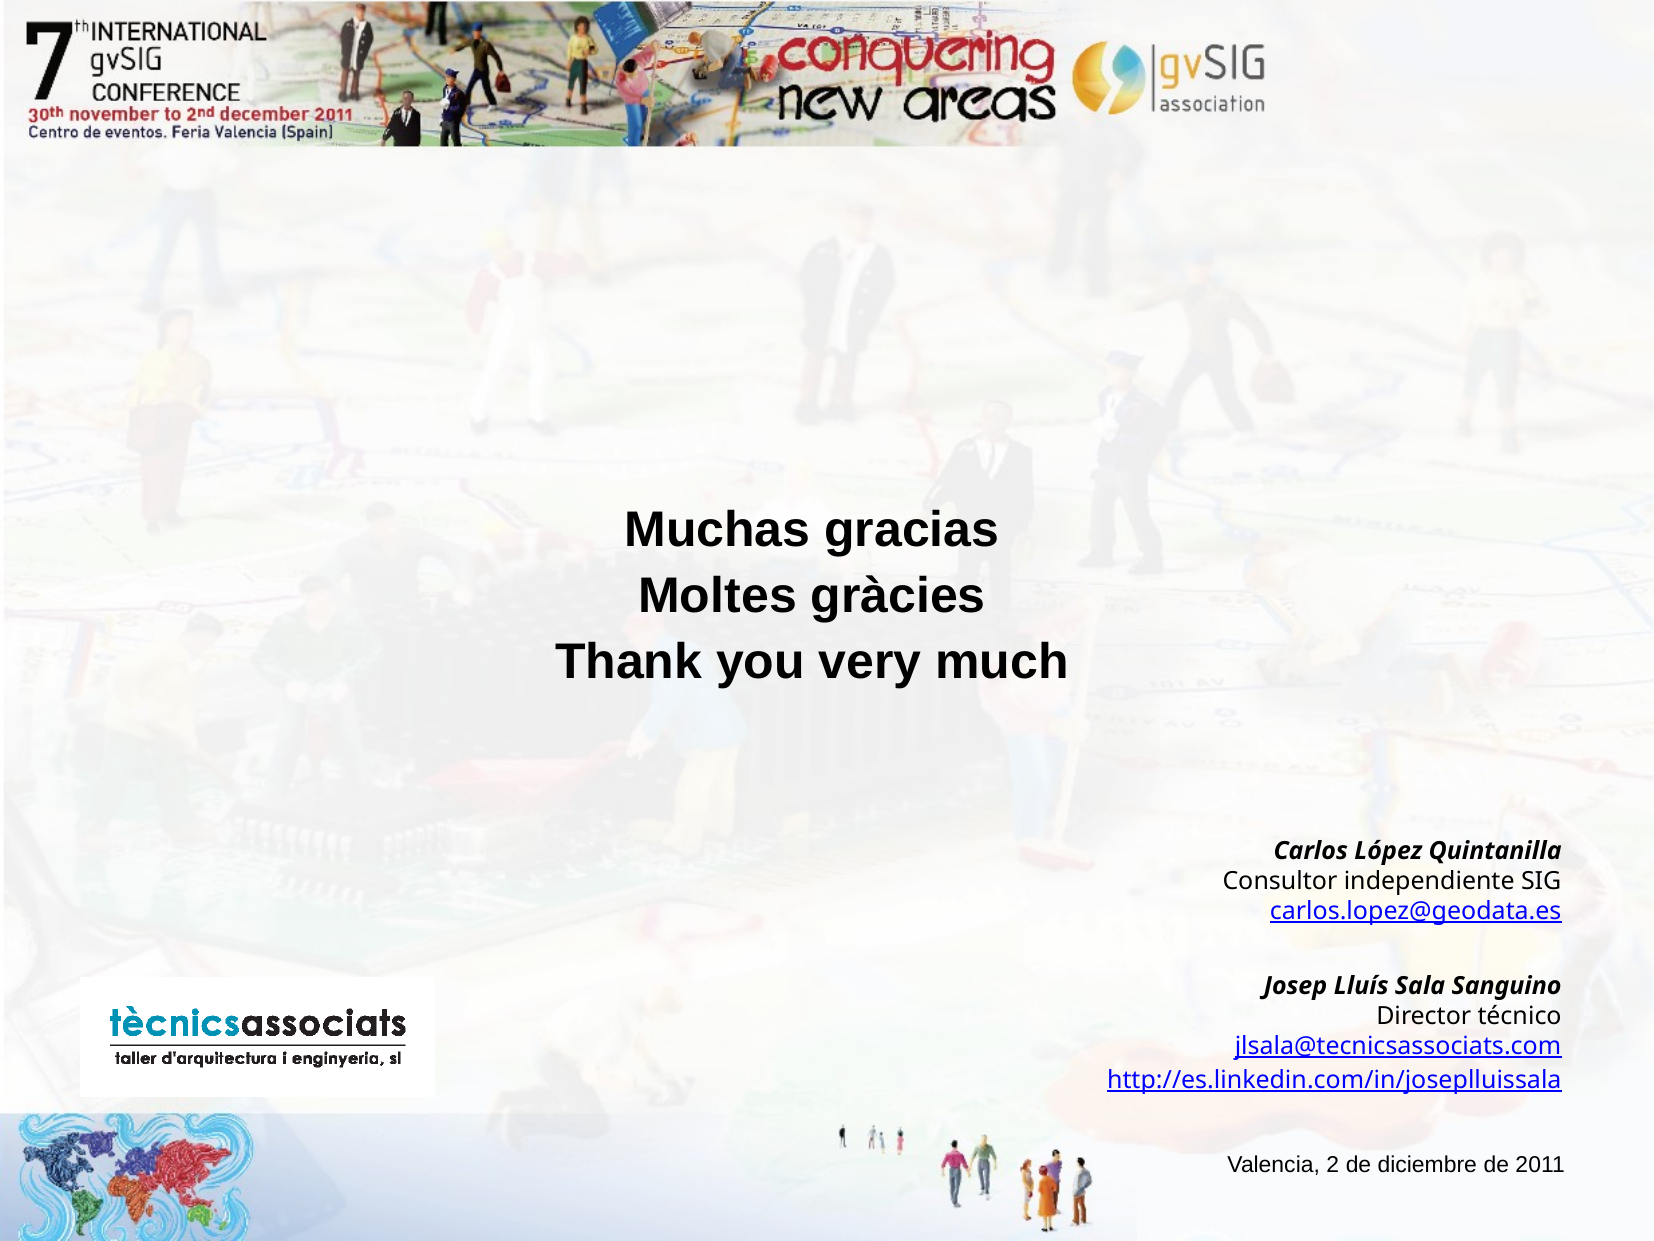

# Muchas gracias
Moltes gràcies
Thank you very much
Carlos López Quintanilla
Consultor independiente SIG
carlos.lopez@geodata.es
Josep Lluís Sala Sanguino
Director técnico
jlsala@tecnicsassociats.com
http://es.linkedin.com/in/joseplluissala